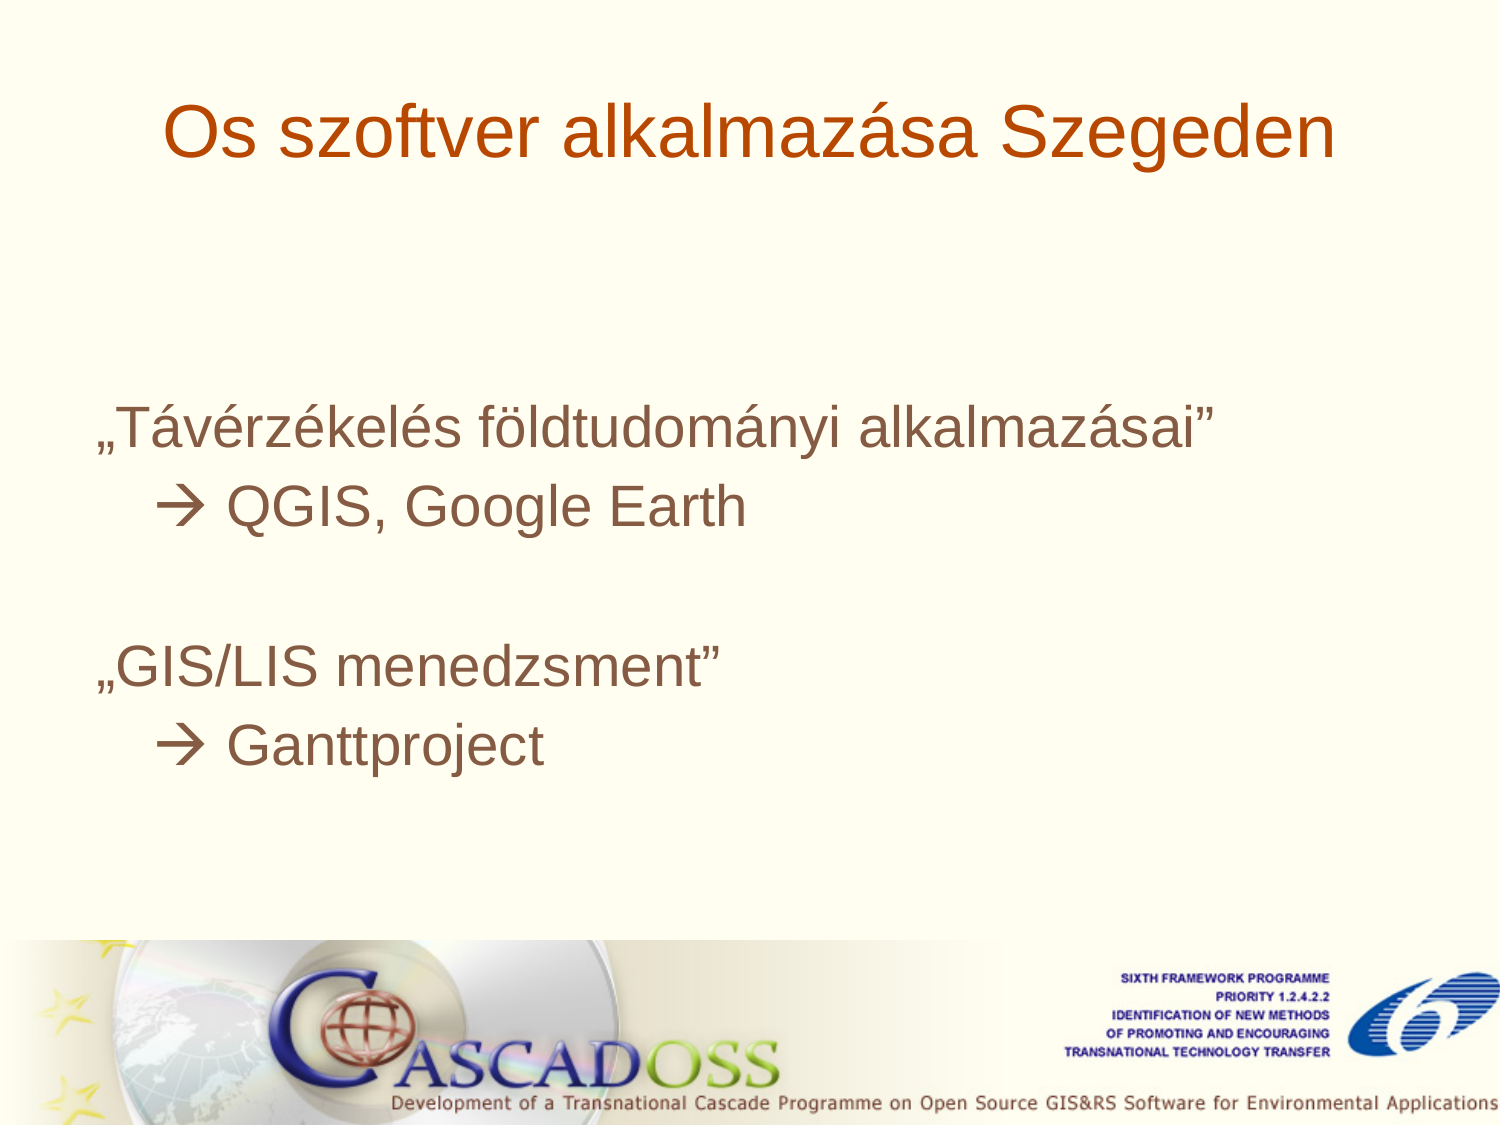

# Os szoftver alkalmazása Szegeden
„Távérzékelés földtudományi alkalmazásai”
	 QGIS, Google Earth
„GIS/LIS menedzsment”
	 Ganttproject